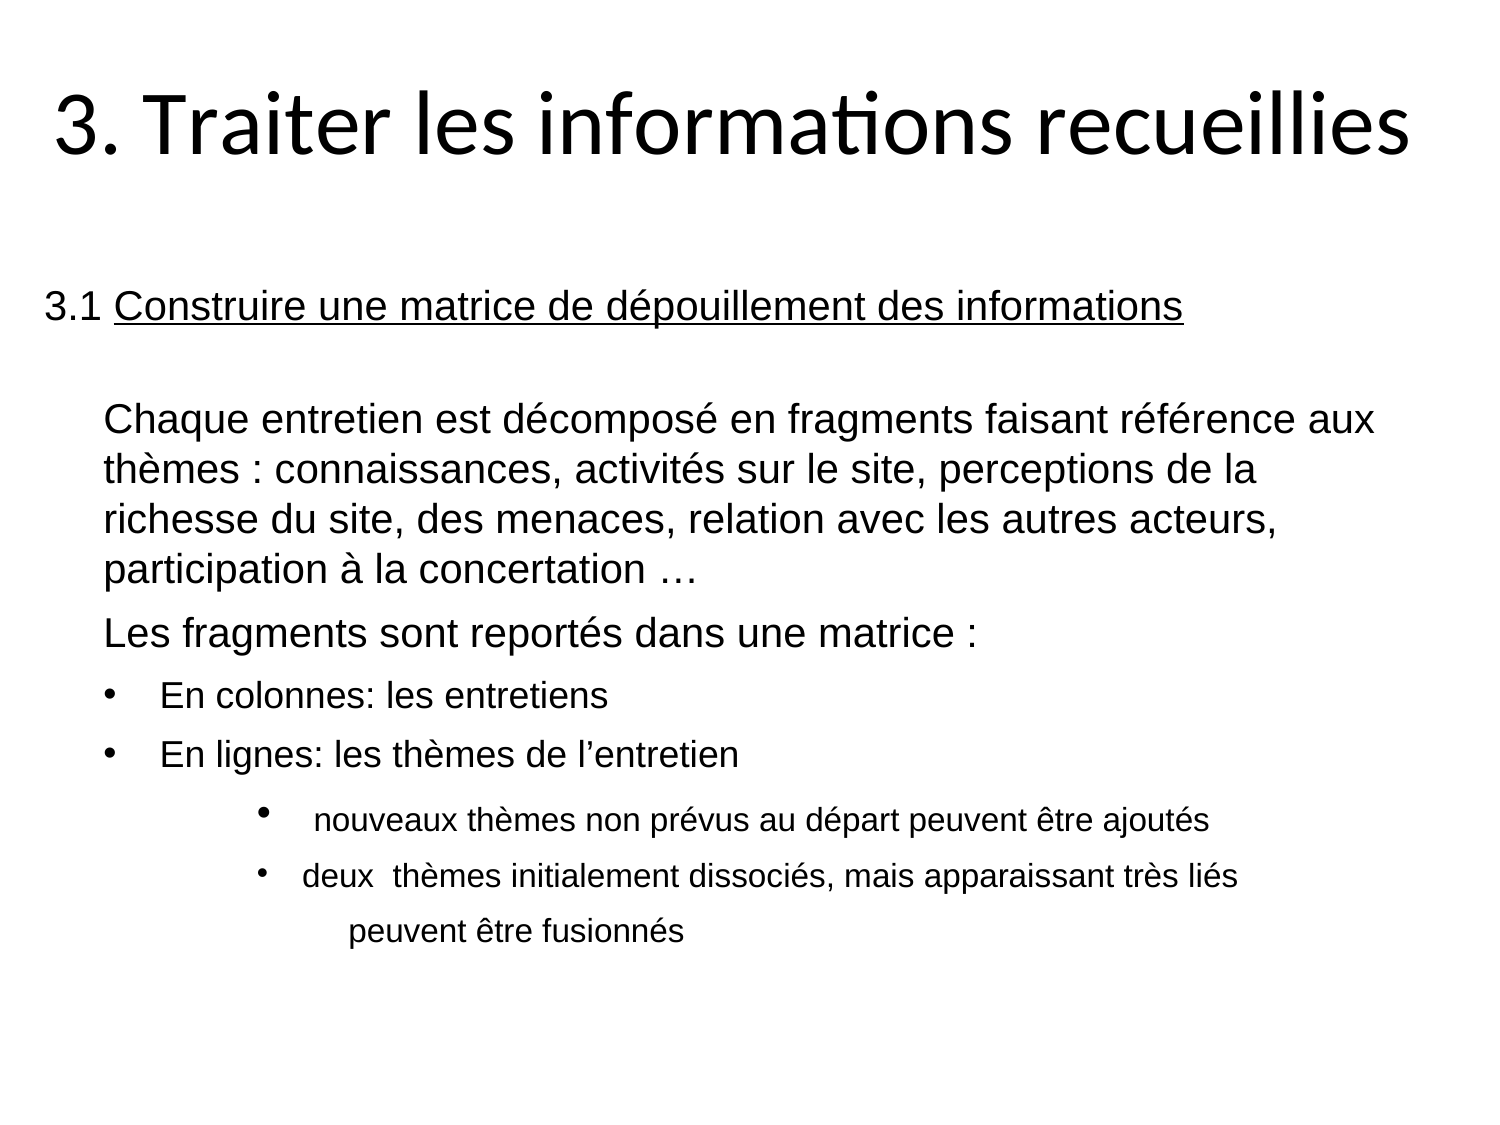

3. Traiter les informations recueillies
3.1 Construire une matrice de dépouillement des informations
# Chaque entretien est décomposé en fragments faisant référence aux thèmes : connaissances, activités sur le site, perceptions de la richesse du site, des menaces, relation avec les autres acteurs, participation à la concertation …
Les fragments sont reportés dans une matrice :
En colonnes: les entretiens
En lignes: les thèmes de l’entretien
 nouveaux thèmes non prévus au départ peuvent être ajoutés
deux thèmes initialement dissociés, mais apparaissant très liés
 peuvent être fusionnés